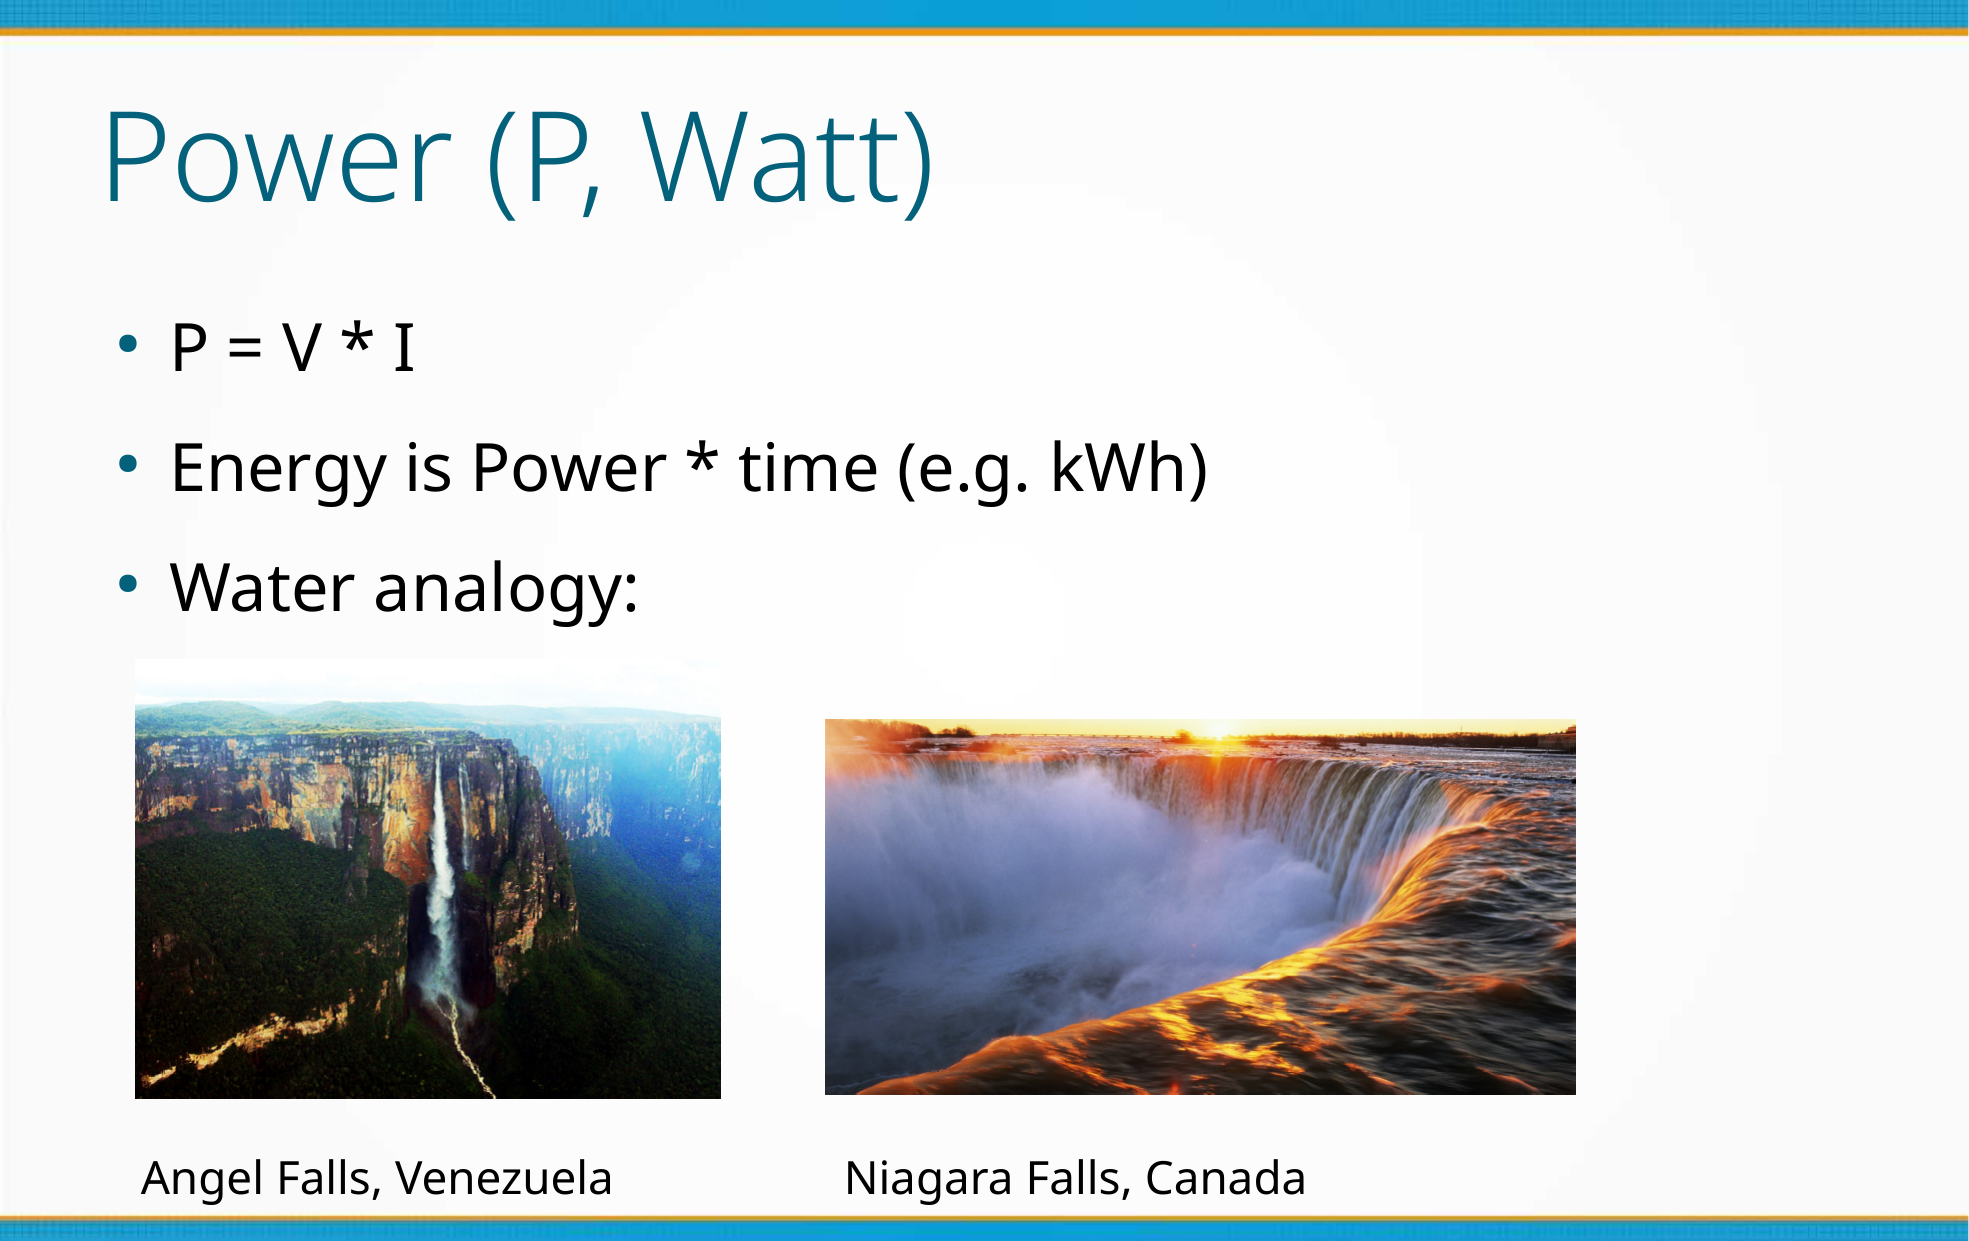

# Power (P, Watt)
P = V * I
Energy is Power * time (e.g. kWh)
Water analogy:
Angel Falls, Venezuela
Niagara Falls, Canada